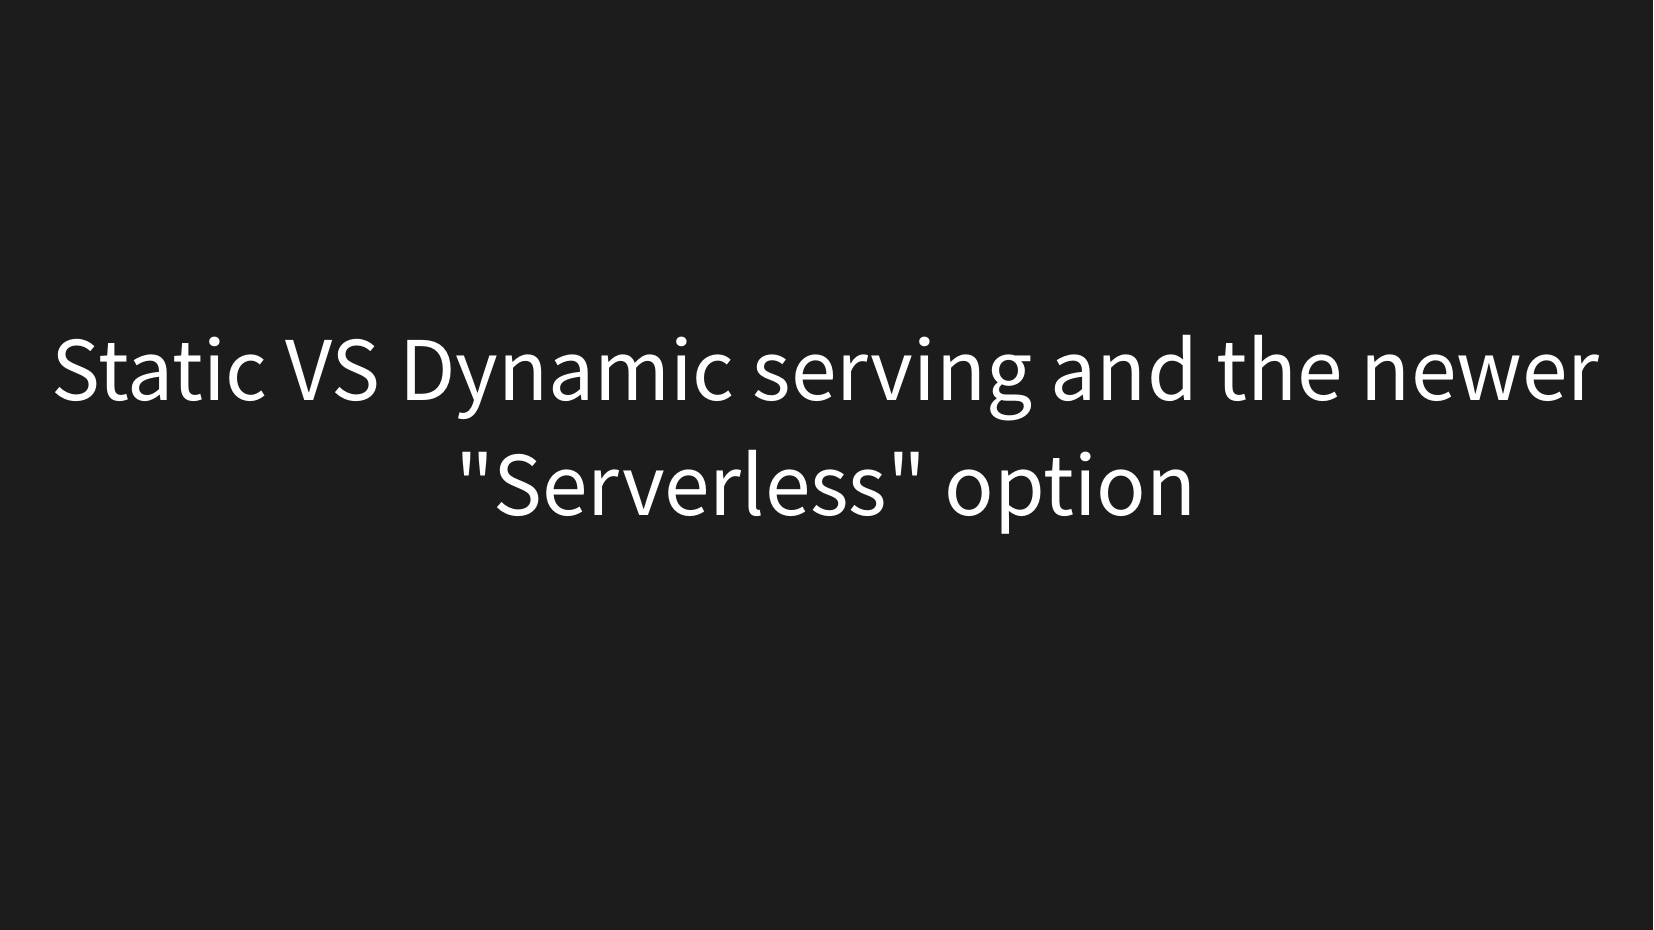

# Static VS Dynamic serving and the newer "Serverless" option